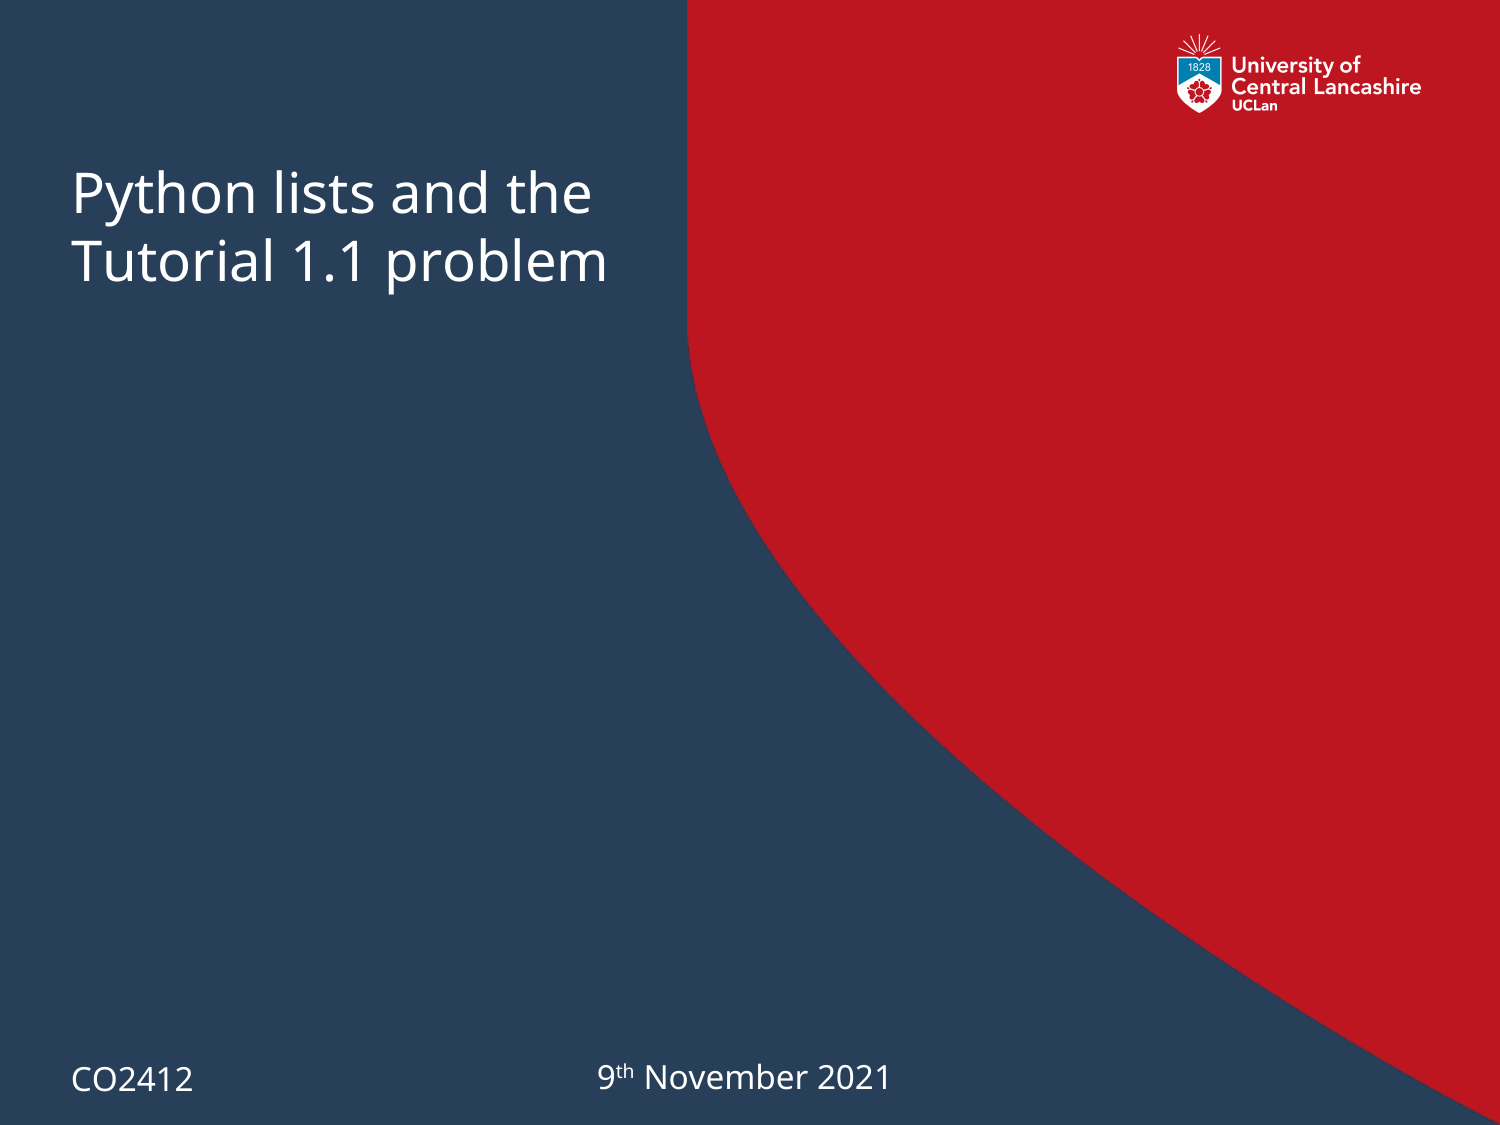

Python lists and the
Tutorial 1.1 problem